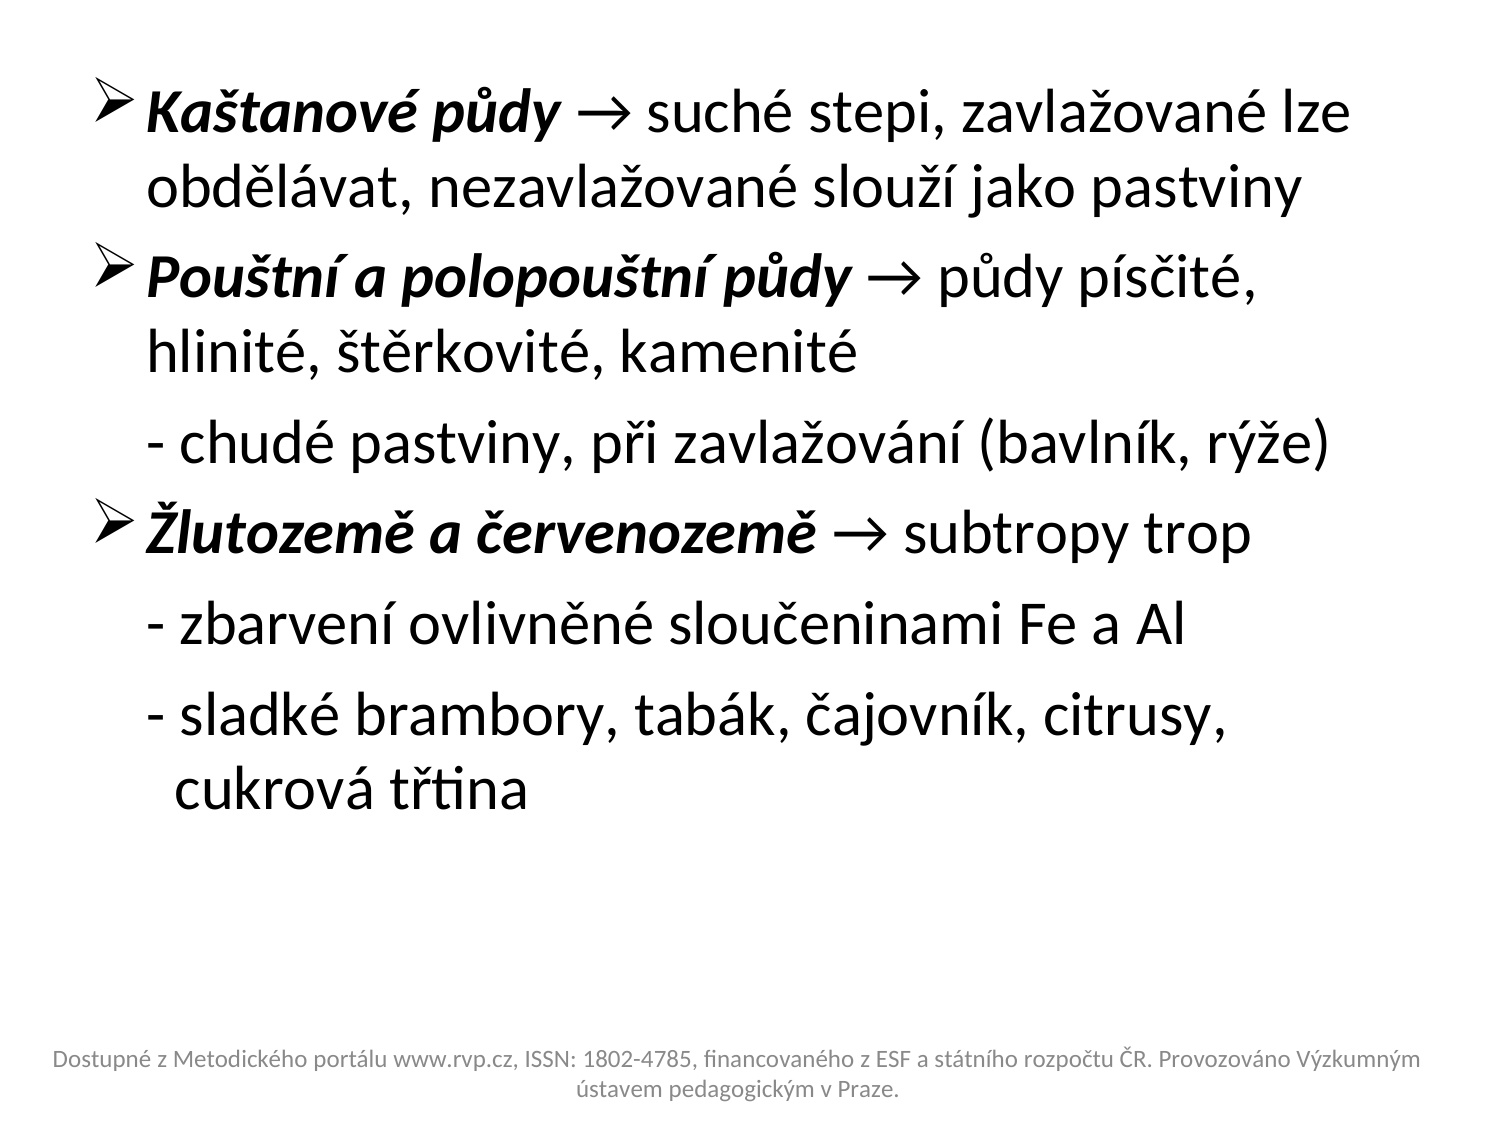

# Kaštanové půdy → suché stepi, zavlažované lze obdělávat, nezavlažované slouží jako pastviny
Pouštní a polopouštní půdy → půdy písčité, hlinité, štěrkovité, kamenité
	- chudé pastviny, při zavlažování (bavlník, rýže)
Žlutozemě a červenozemě → subtropy trop
	- zbarvení ovlivněné sloučeninami Fe a Al
	- sladké brambory, tabák, čajovník, citrusy,
 cukrová třtina
Dostupné z Metodického portálu www.rvp.cz, ISSN: 1802-4785, financovaného z ESF a státního rozpočtu ČR. Provozováno Výzkumným ústavem pedagogickým v Praze.